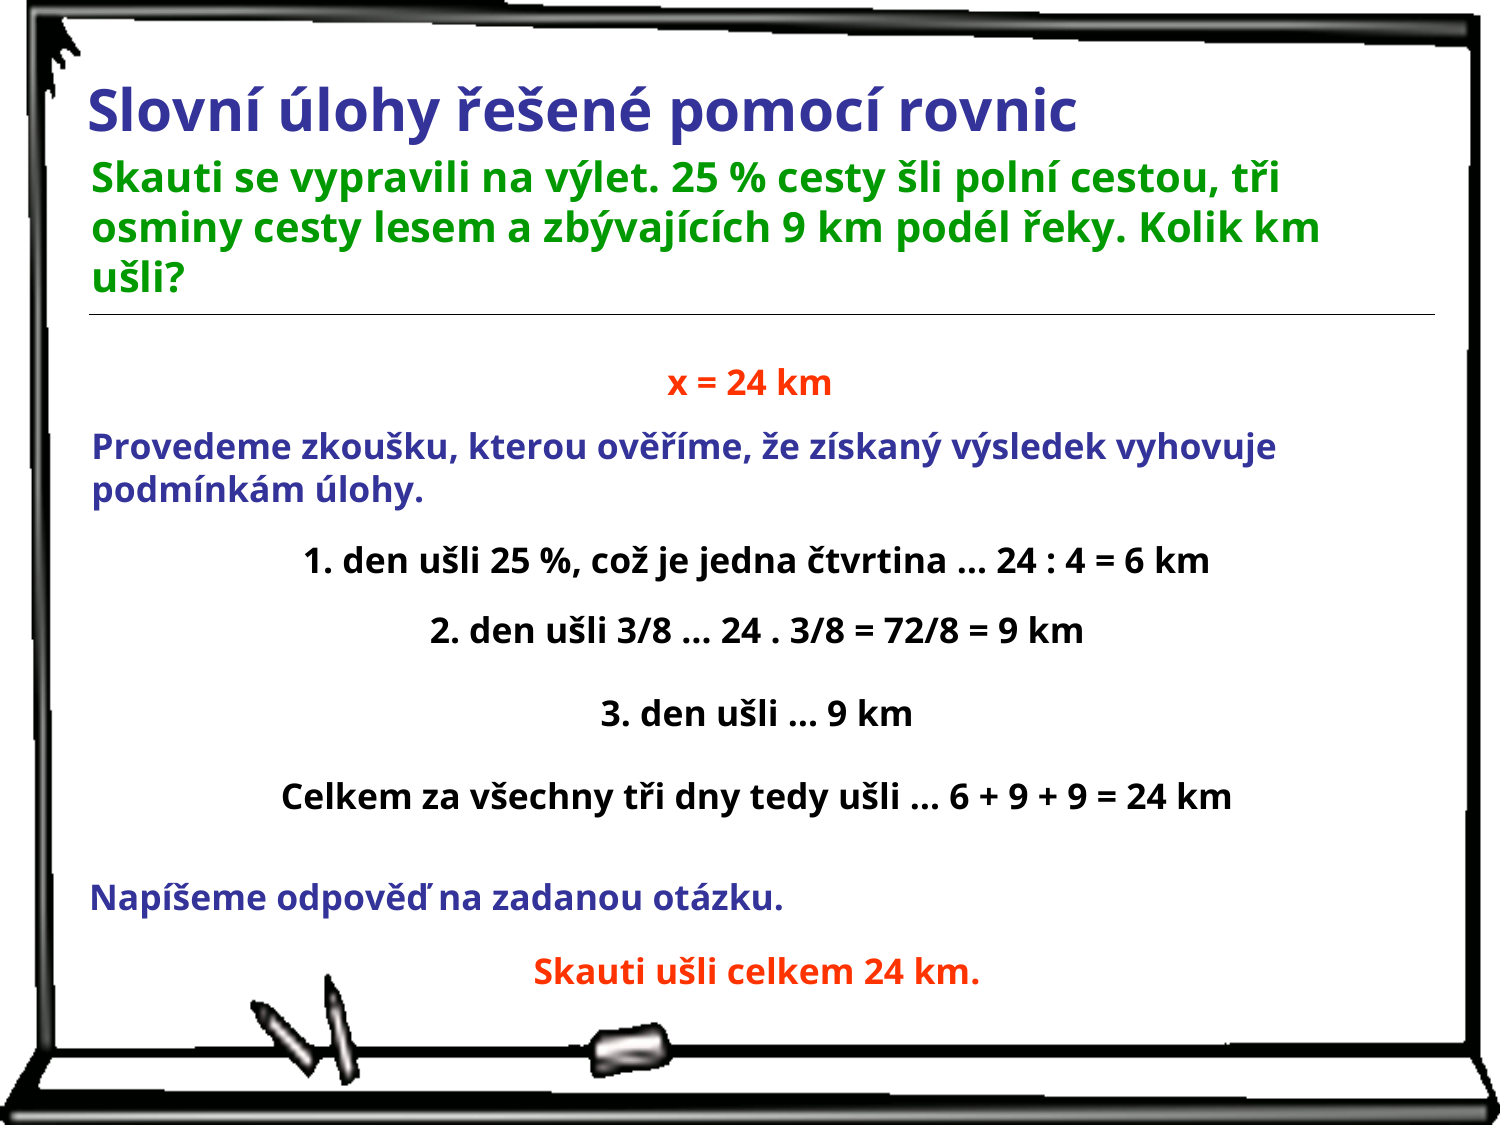

Slovní úlohy řešené pomocí rovnic
Skauti se vypravili na výlet. 25 % cesty šli polní cestou, tři osminy cesty lesem a zbývajících 9 km podél řeky. Kolik km ušli?
x = 24 km
Provedeme zkoušku, kterou ověříme, že získaný výsledek vyhovuje podmínkám úlohy.
1. den ušli 25 %, což je jedna čtvrtina … 24 : 4 = 6 km
2. den ušli 3/8 … 24 . 3/8 = 72/8 = 9 km
3. den ušli … 9 km
Celkem za všechny tři dny tedy ušli … 6 + 9 + 9 = 24 km
Napíšeme odpověď na zadanou otázku.
Skauti ušli celkem 24 km.